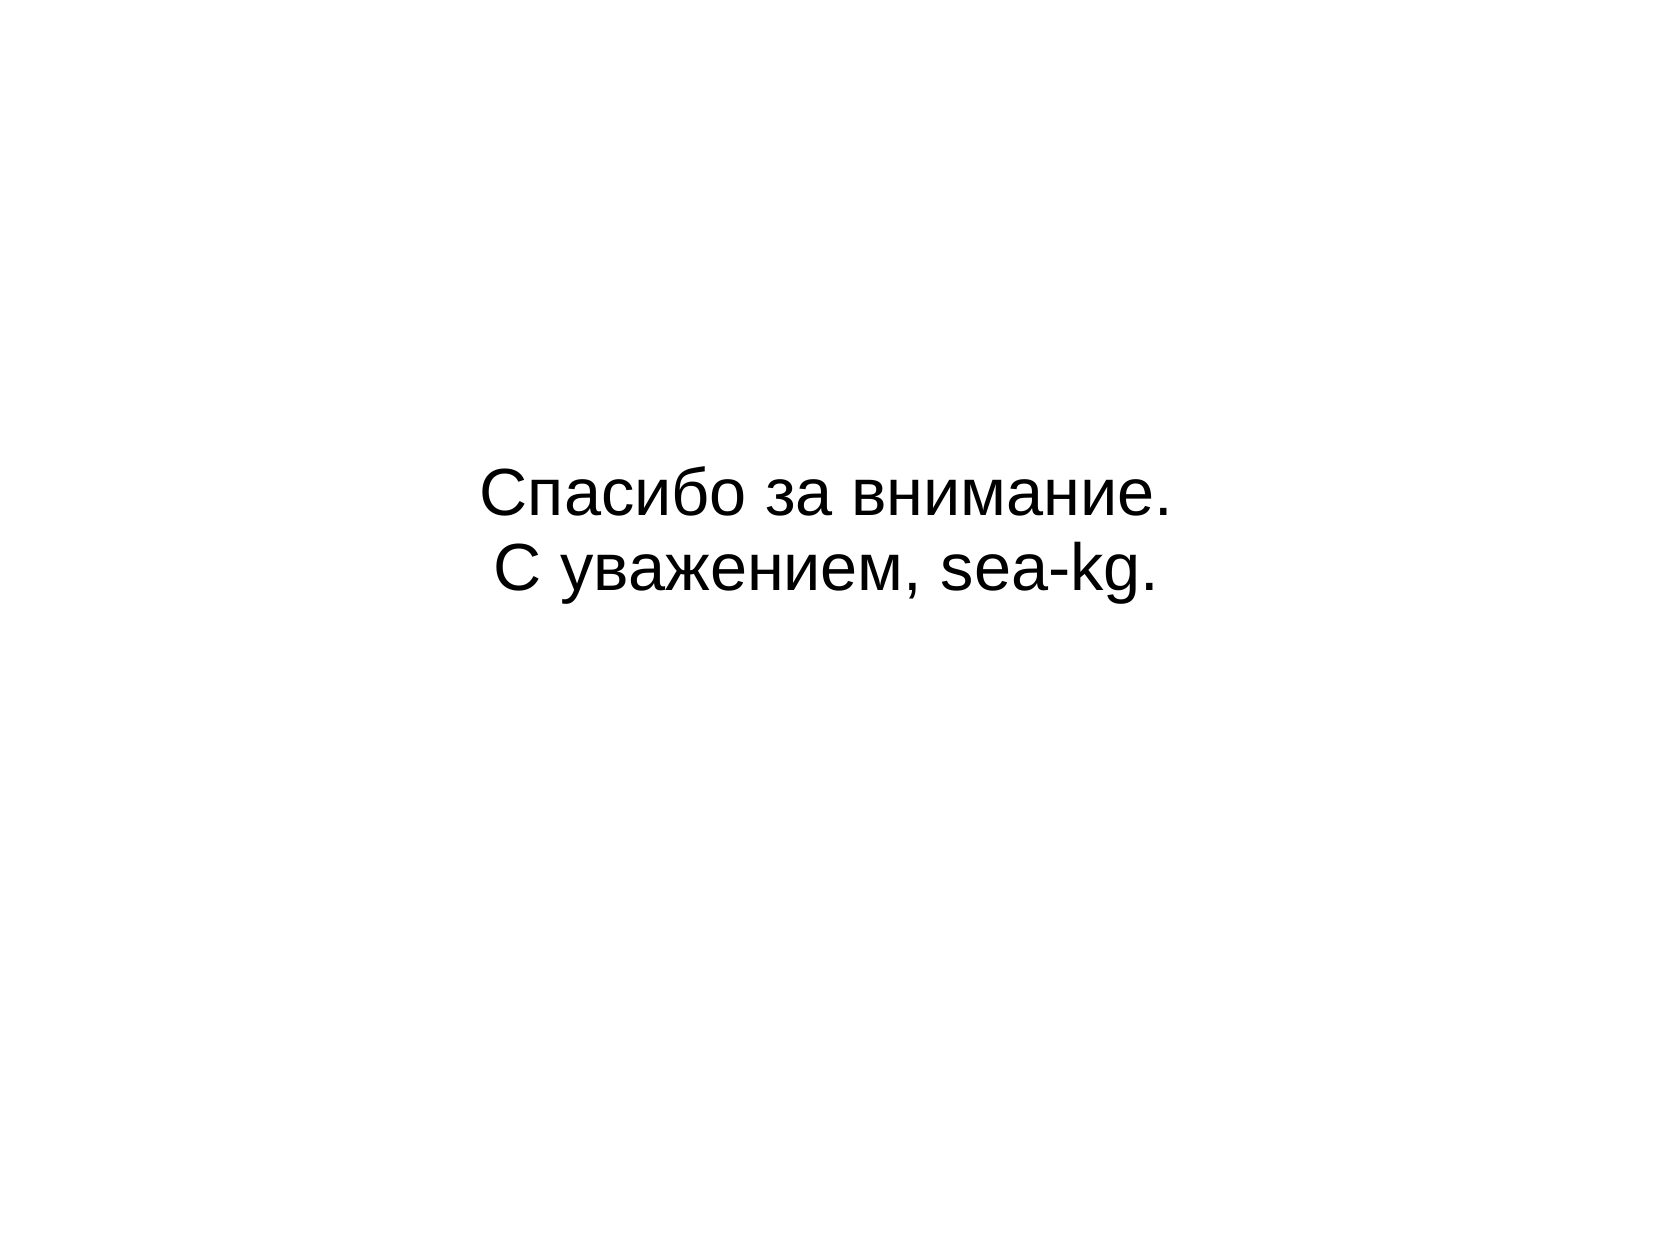

# Спасибо за внимание.
С уважением, sea-kg.